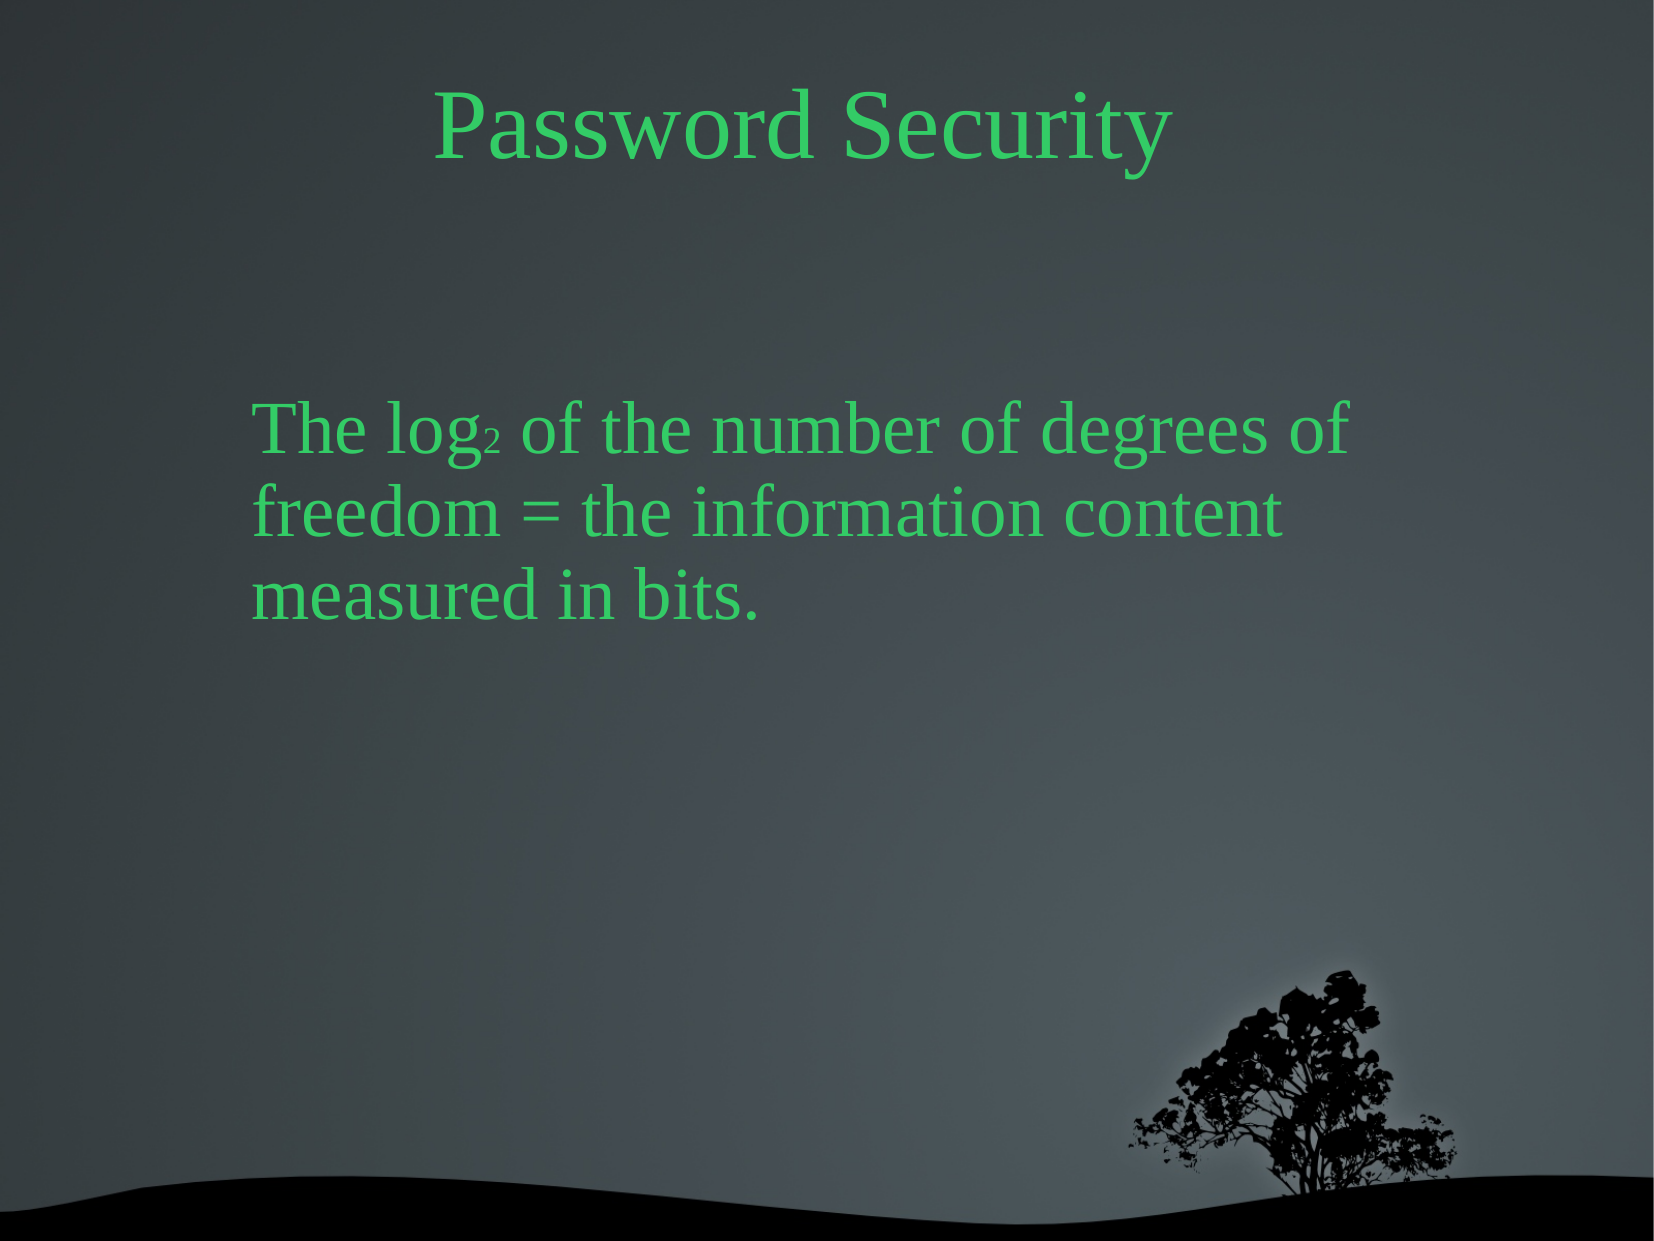

Password Security
The log2 of the number of degrees of
freedom = the information content
measured in bits.